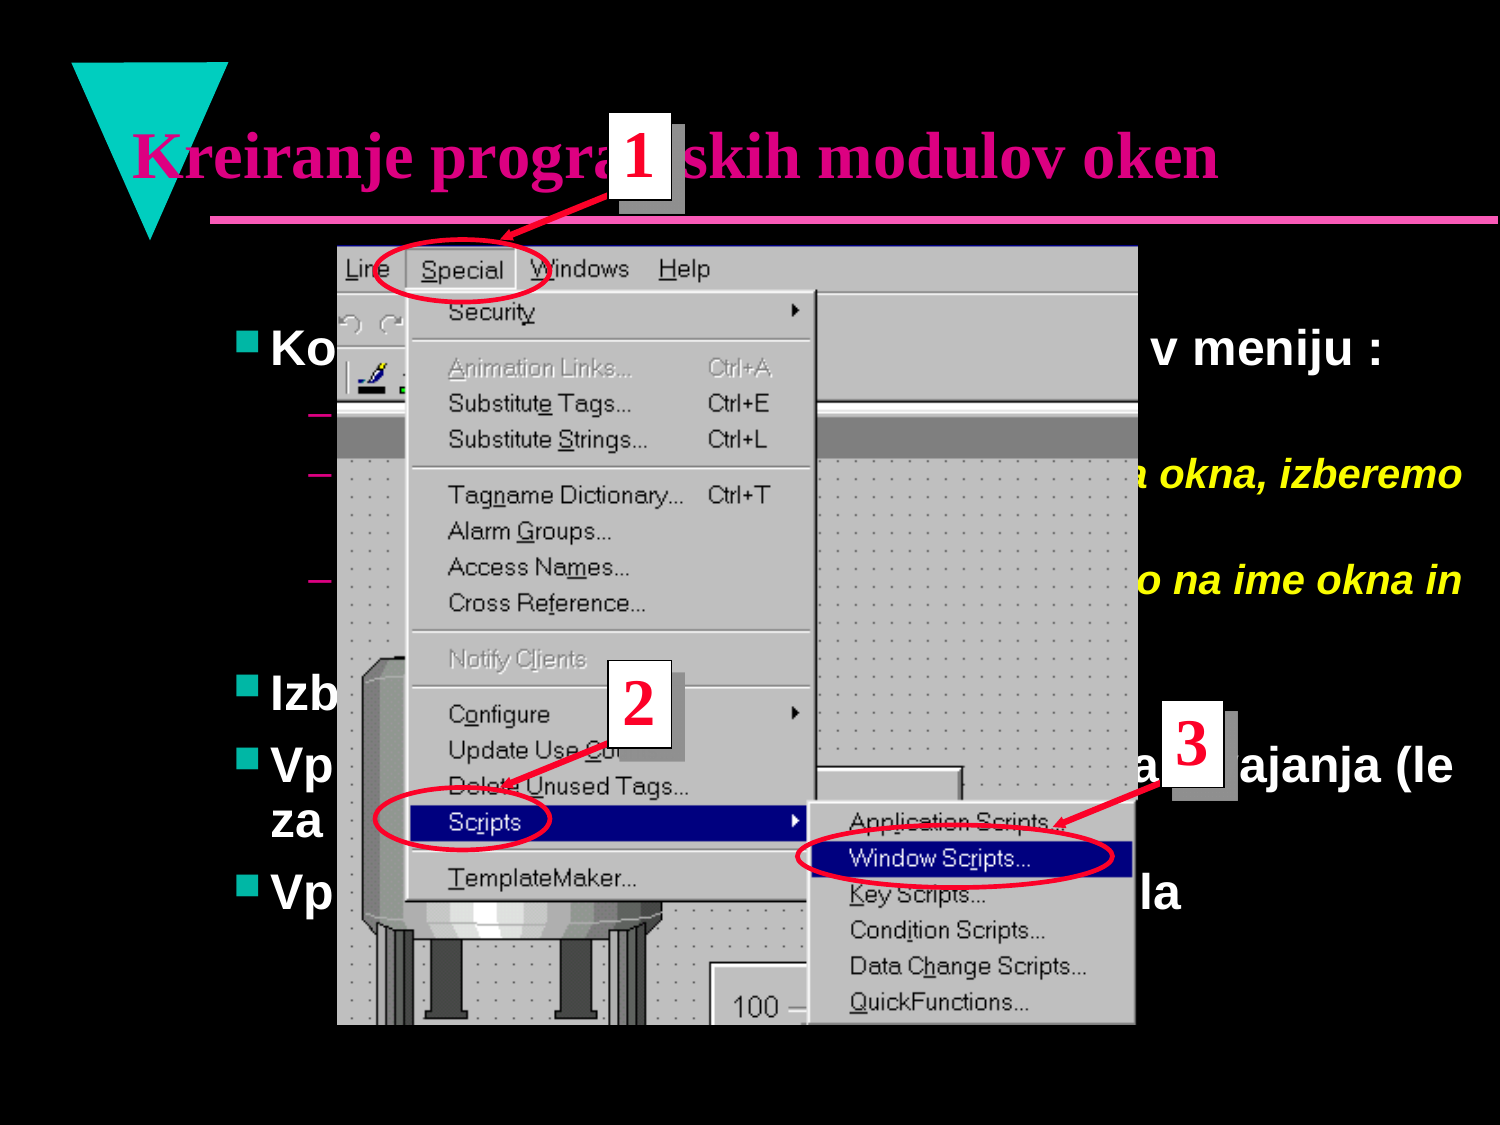

# Kreiranje programskih modulov oken
1
Ko je izbrano okno odprto, izberemo v meniju :
Special/Scripts/Window Scripts
Desno kliknemo v prazno polje odprtega okna, izberemo Window Scripts
V raziskovalcu aplikacije desno kliknemo na ime okna in izberemo Window Scripts
Izberemo tip
Vpišemo časovni interval ponavljanja izvajanja (le za While Showing tip)
Vpišemo ukaze programskega modula
2
3
RVP2
Kreiranje programskih modulov
14